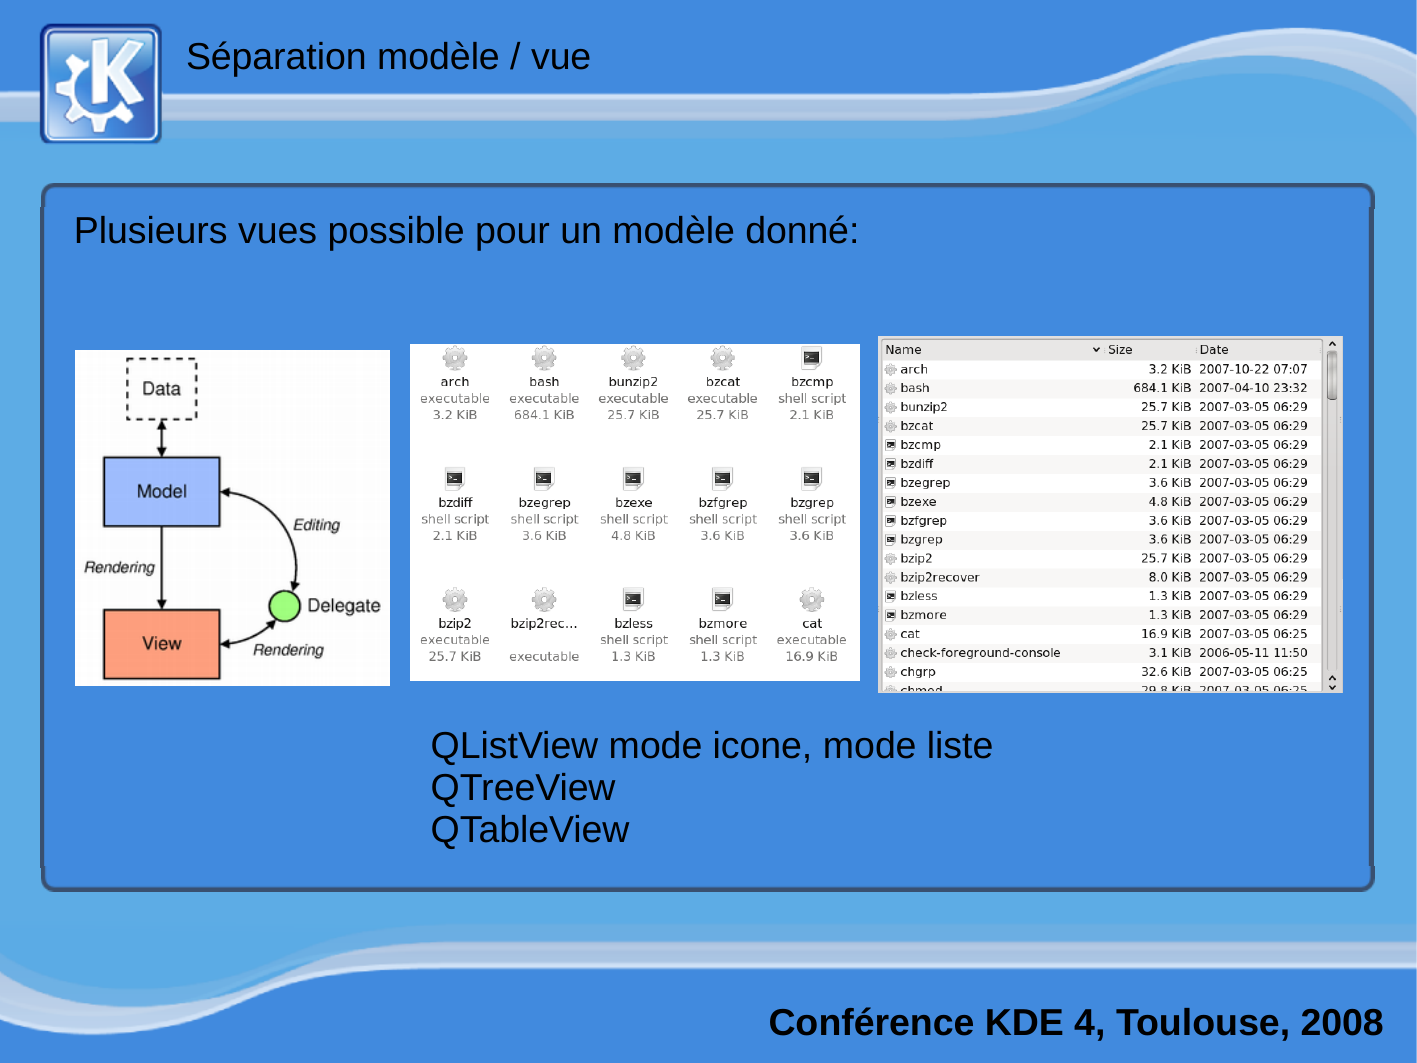

Séparation modèle / vue
Plusieurs vues possible pour un modèle donné:
QListView mode icone, mode liste
QTreeView
QTableView